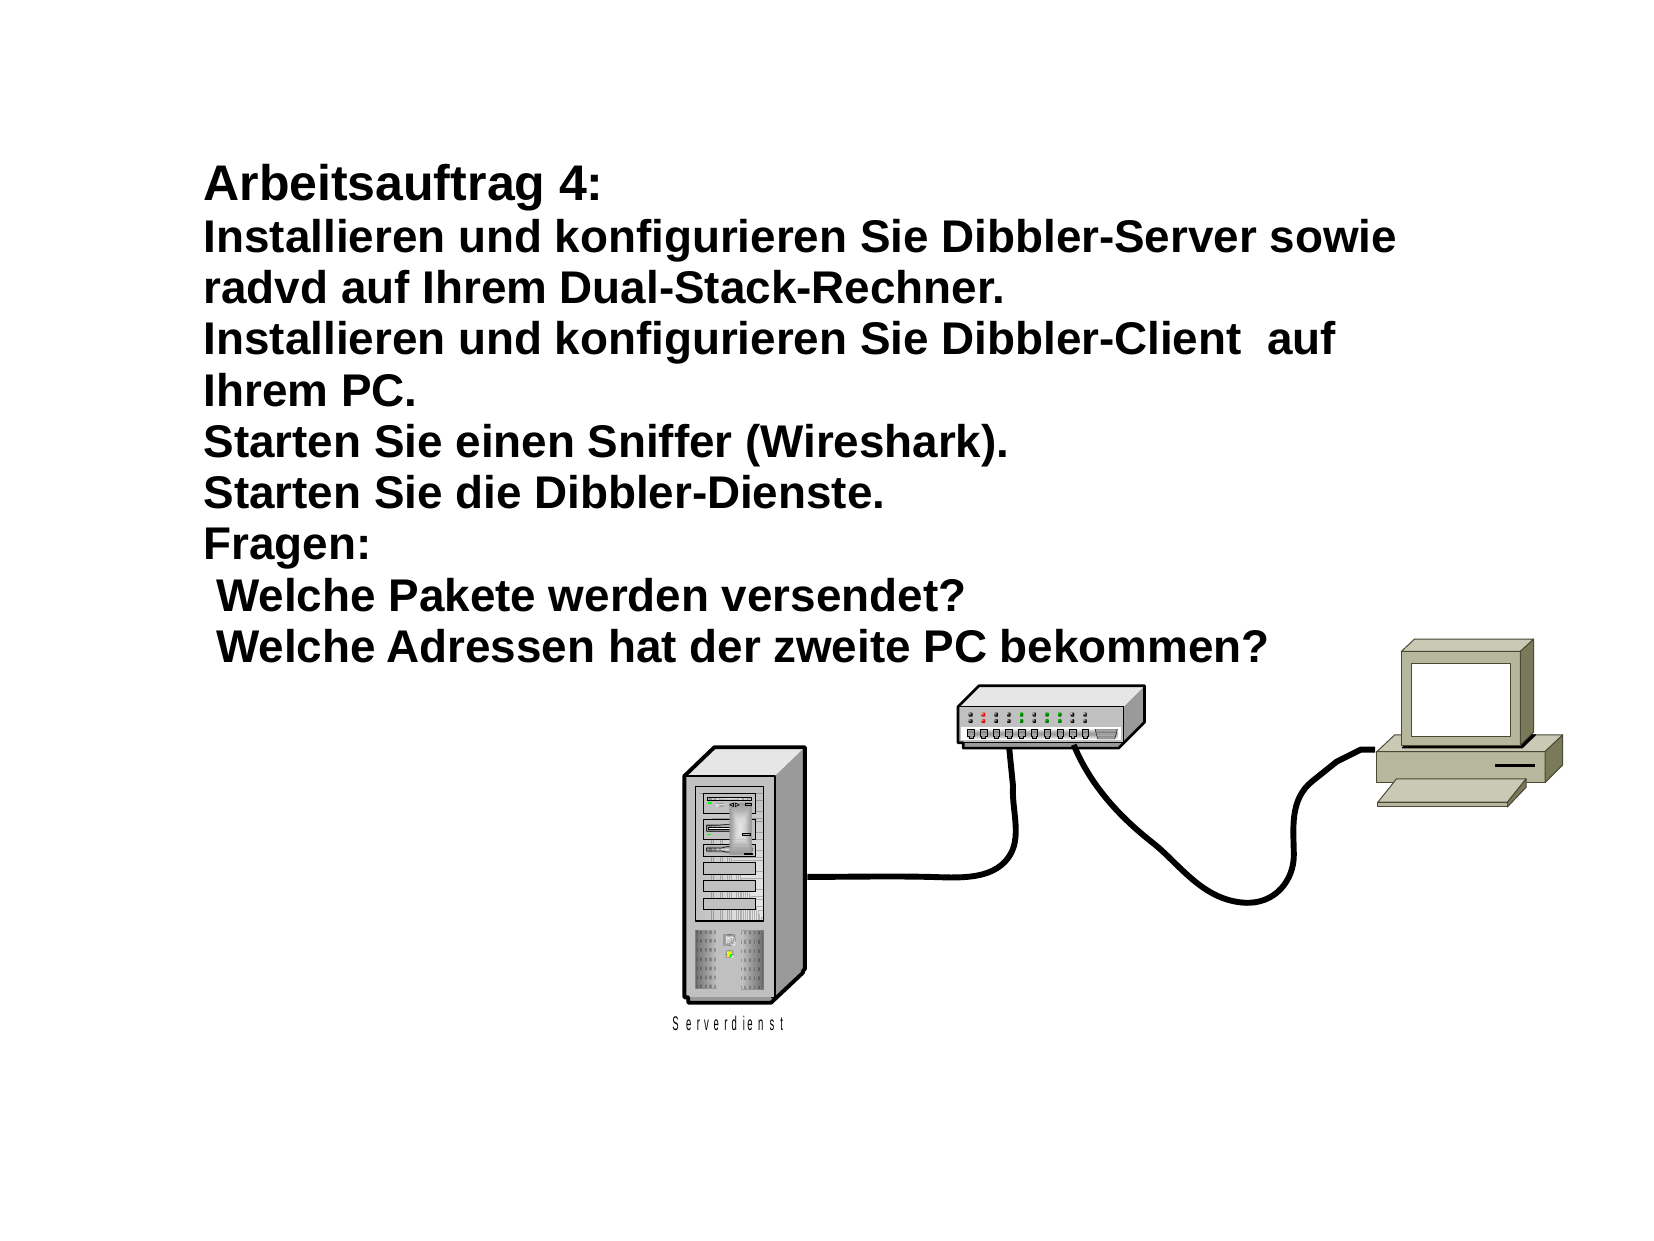

Arbeitsauftrag 4:
Installieren und konfigurieren Sie Dibbler-Server sowie radvd auf Ihrem Dual-Stack-Rechner.
Installieren und konfigurieren Sie Dibbler-Client auf Ihrem PC.
Starten Sie einen Sniffer (Wireshark).
Starten Sie die Dibbler-Dienste.
Fragen:
 Welche Pakete werden versendet?
 Welche Adressen hat der zweite PC bekommen?